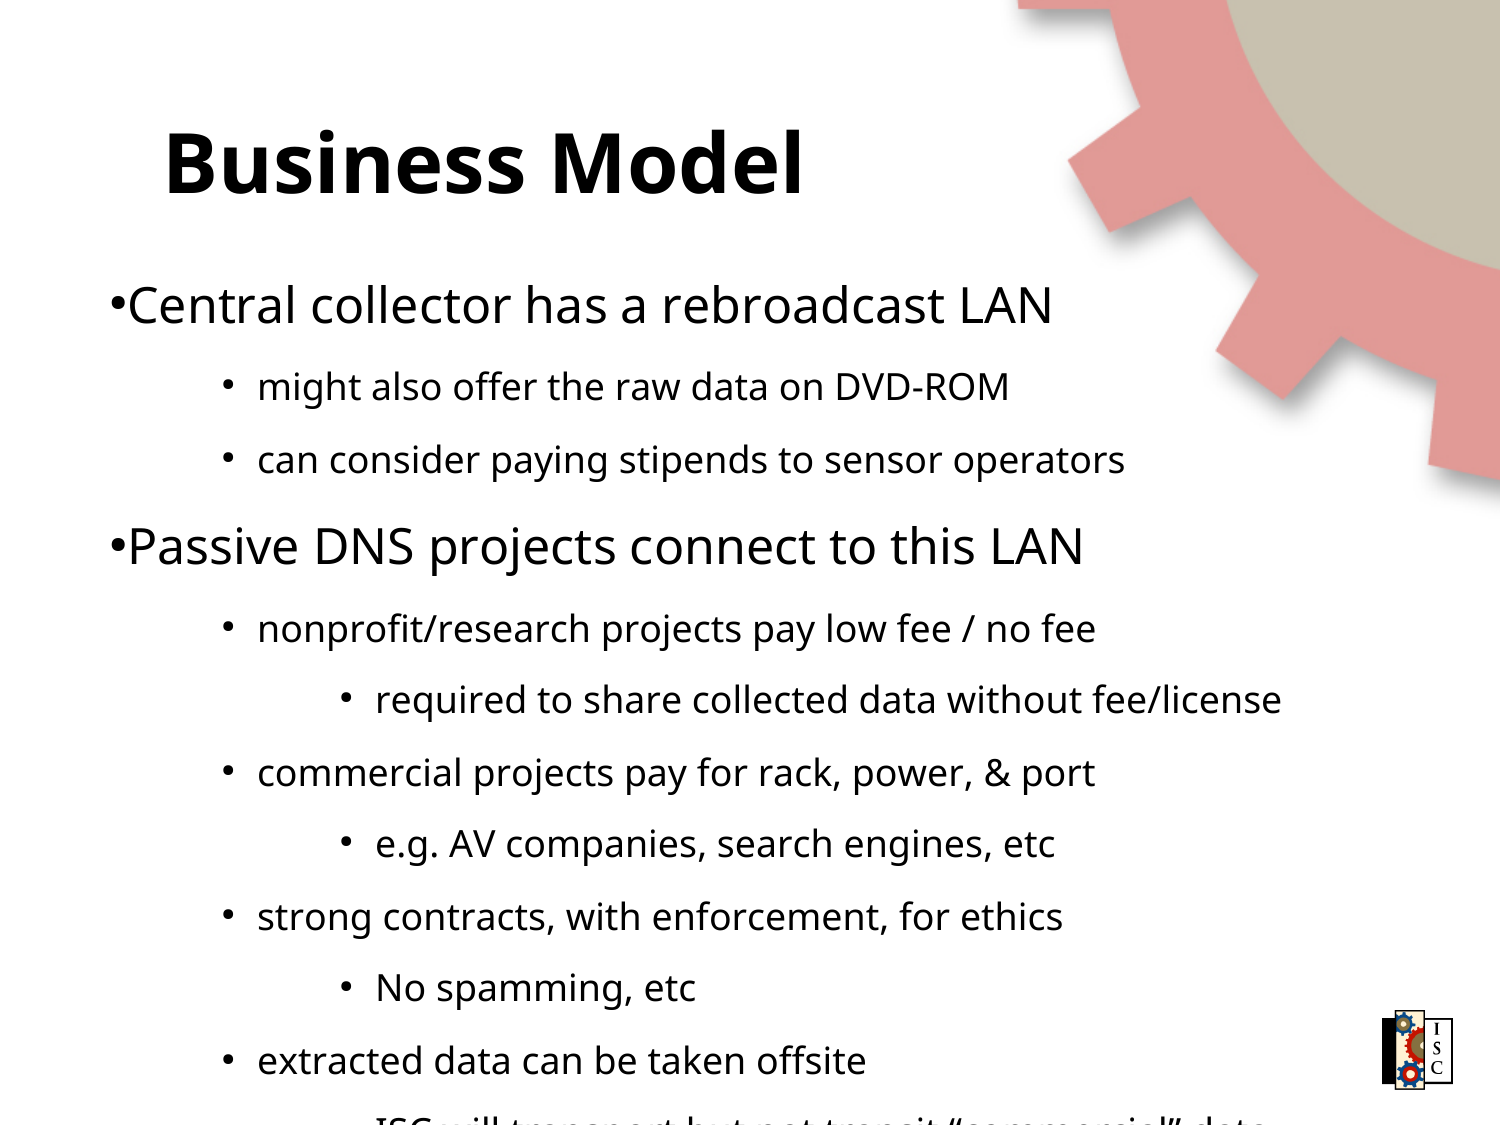

# Business Model
Central collector has a rebroadcast LAN
might also offer the raw data on DVD-ROM
can consider paying stipends to sensor operators
Passive DNS projects connect to this LAN
nonprofit/research projects pay low fee / no fee
required to share collected data without fee/license
commercial projects pay for rack, power, & port
e.g. AV companies, search engines, etc
strong contracts, with enforcement, for ethics
No spamming, etc
extracted data can be taken offsite
ISC will transport but not transit “commercial” data